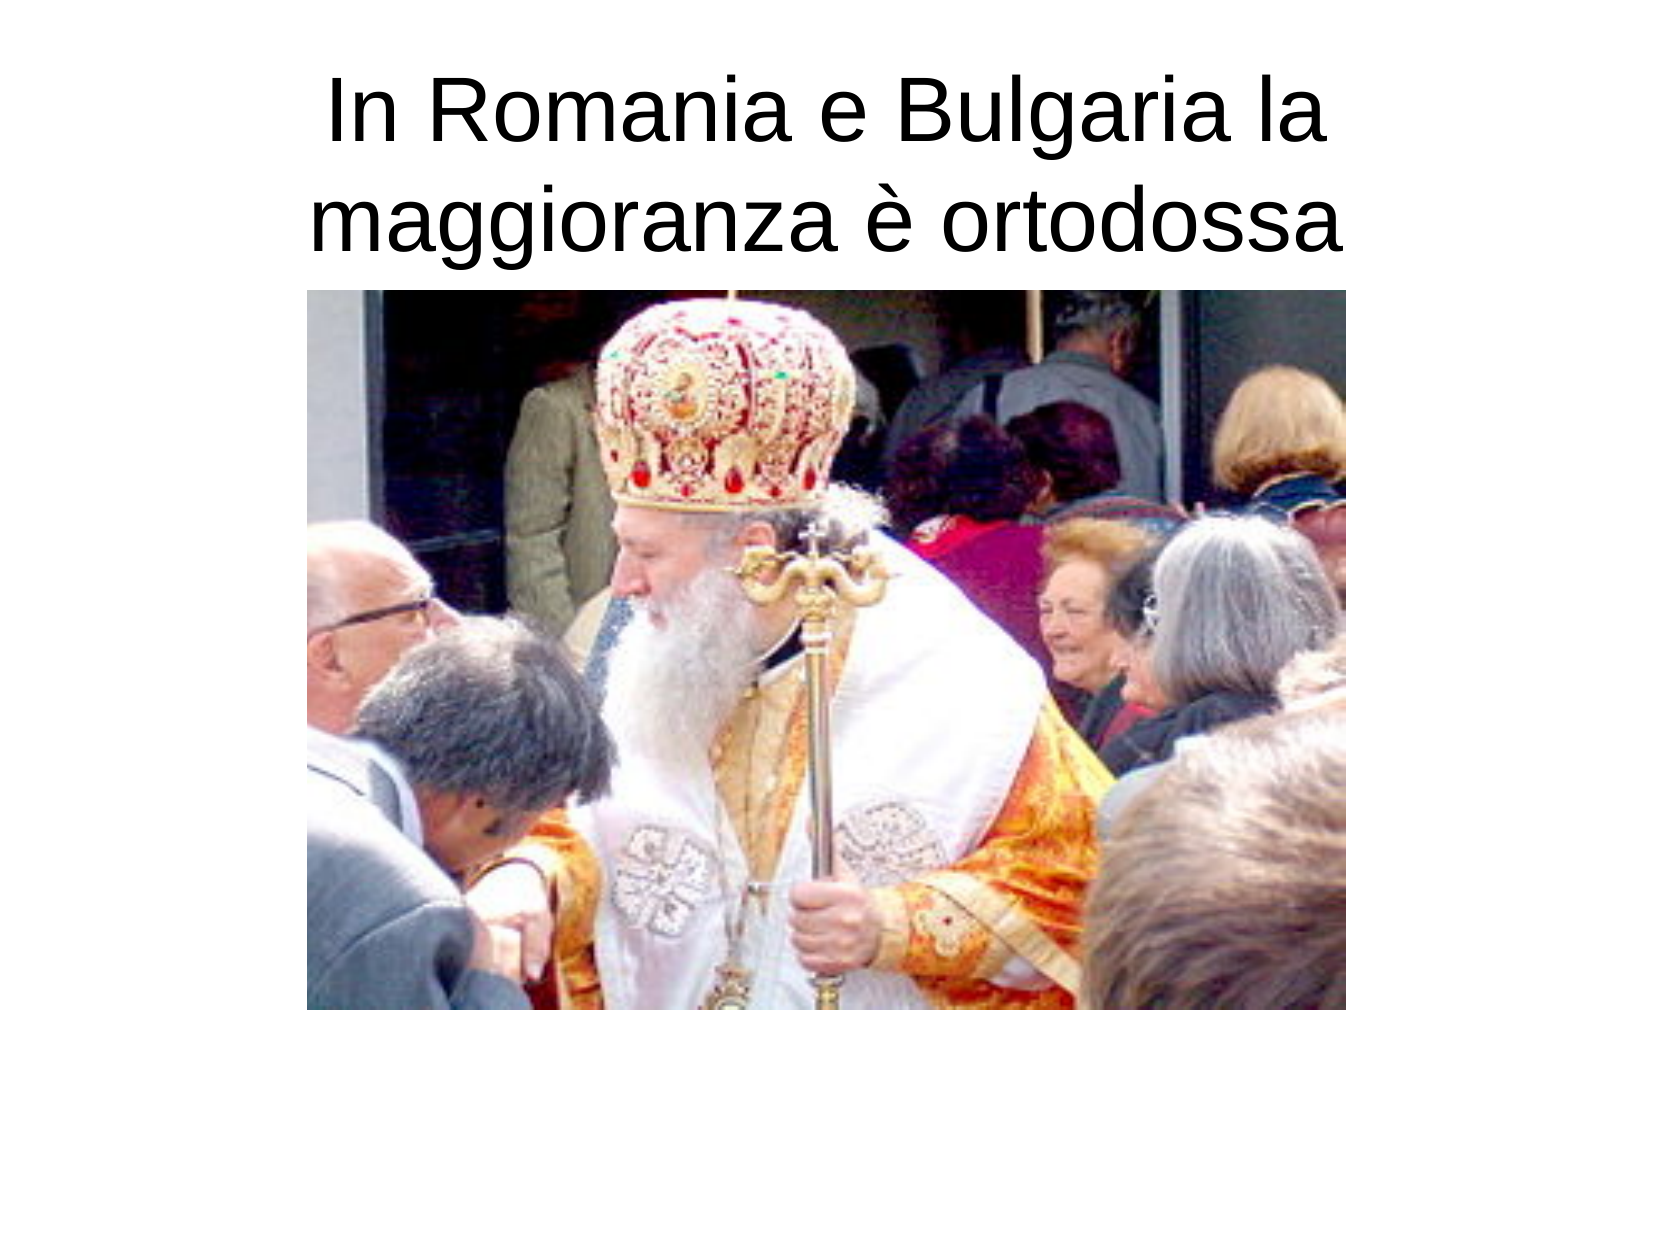

# In Romania e Bulgaria la maggioranza è ortodossa